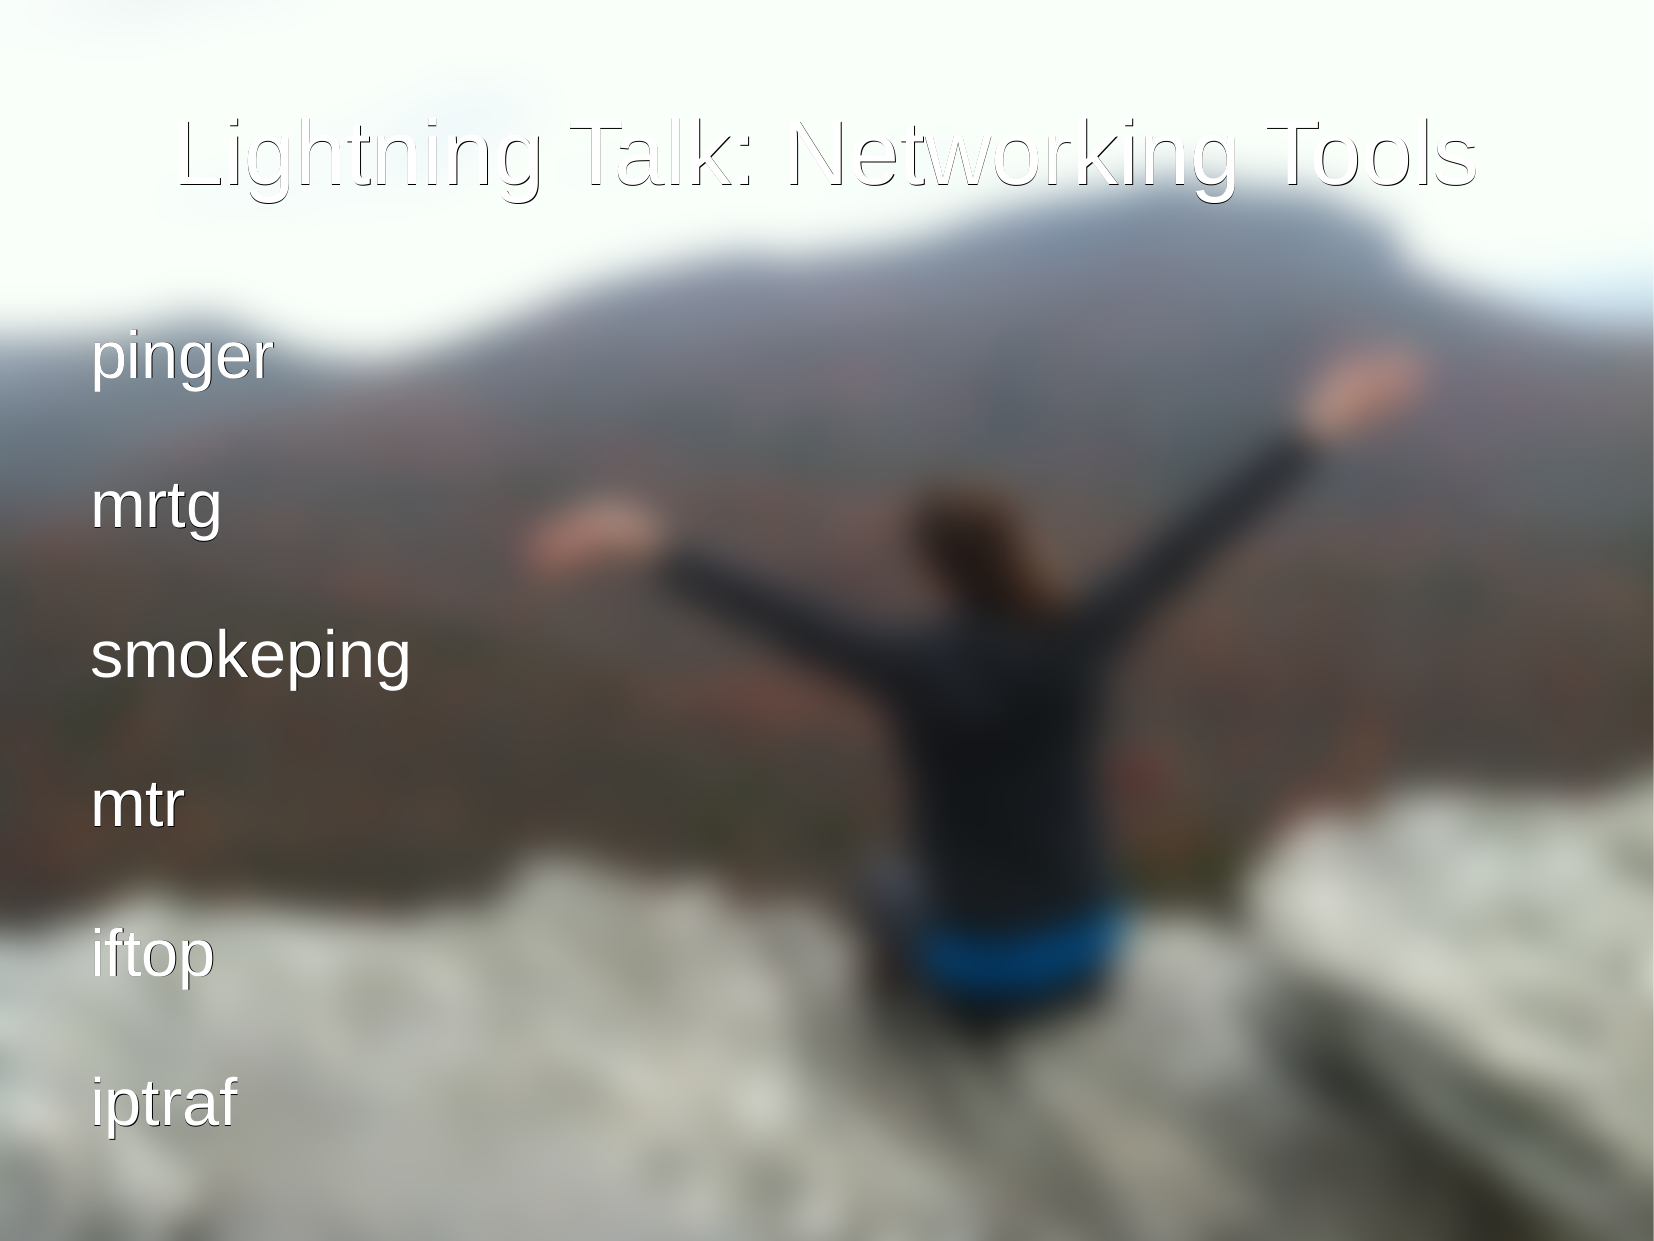

# Lightning Talk: Networking Tools
pinger
mrtg
smokeping
mtr
iftop
iptraf